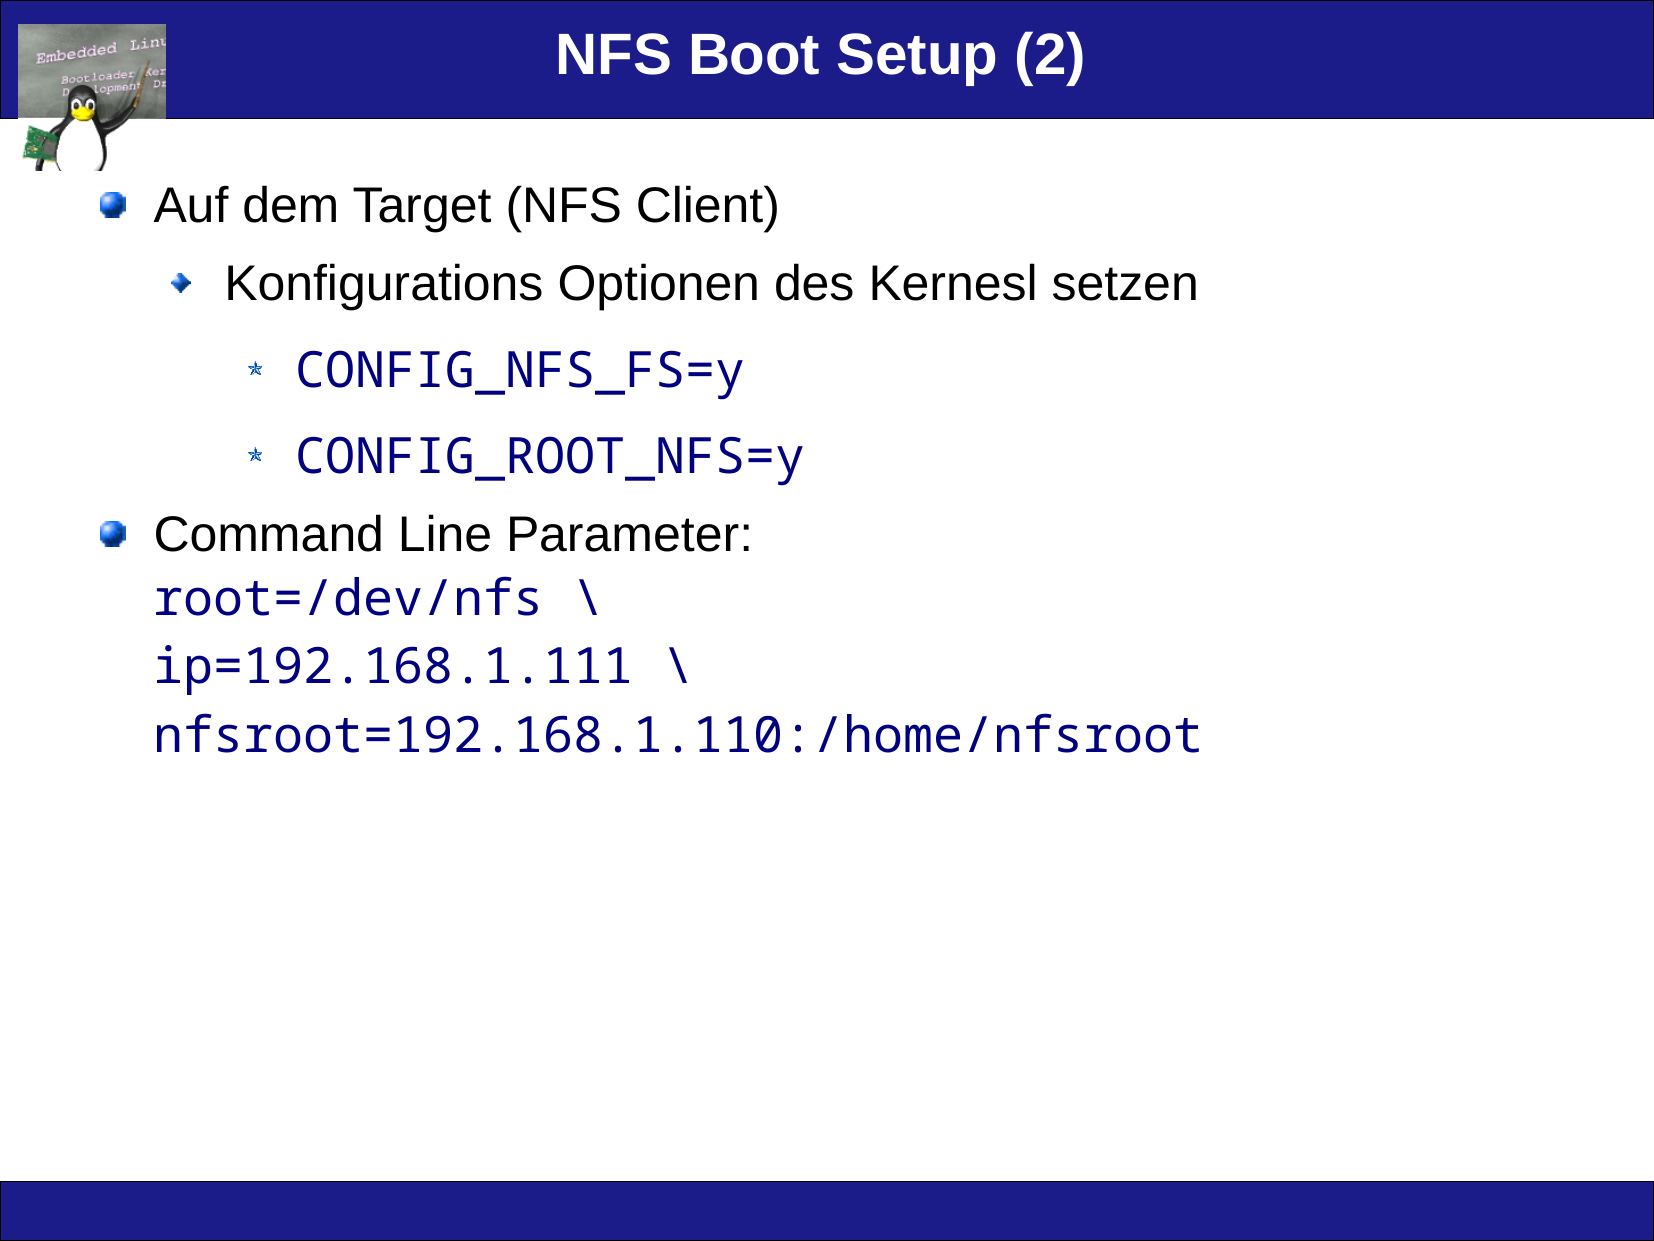

# NFS Boot Setup (2)
Auf dem Target (NFS Client)
Konfigurations Optionen des Kernesl setzen
CONFIG_NFS_FS=y
CONFIG_ROOT_NFS=y
Command Line Parameter:
root=/dev/nfs \
ip=192.168.1.111 \
nfsroot=192.168.1.110:/home/nfsroot